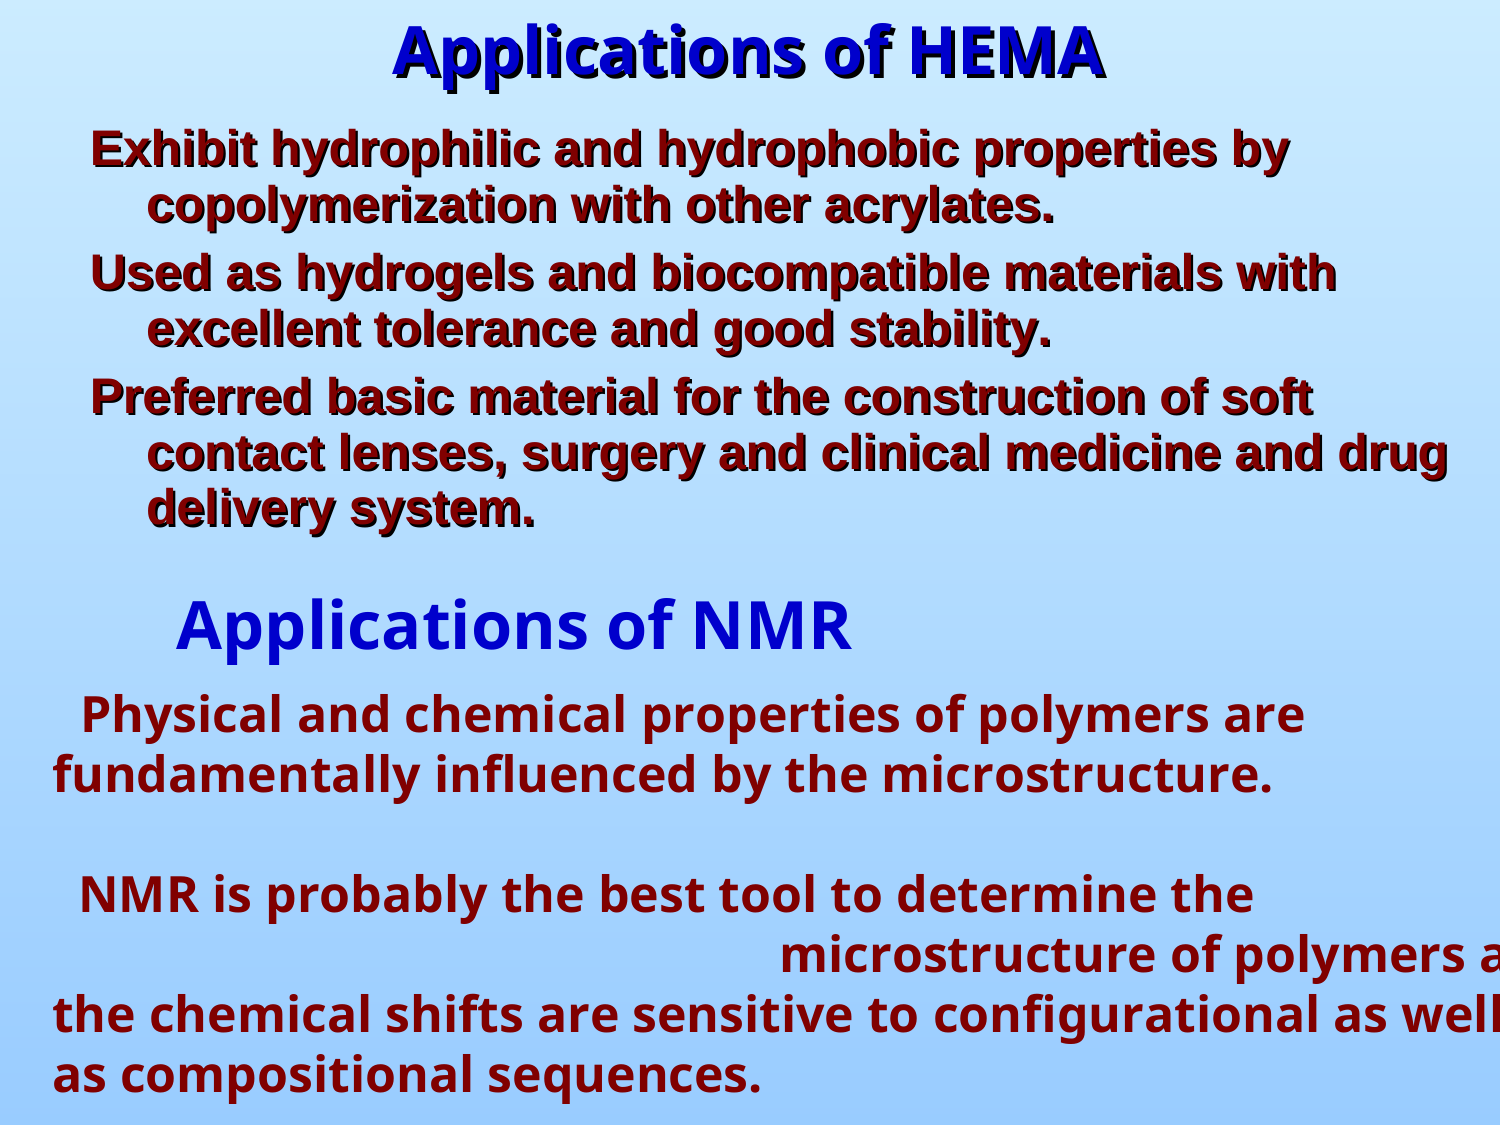

# Applications of HEMA
Exhibit hydrophilic and hydrophobic properties by copolymerization with other acrylates.
Used as hydrogels and biocompatible materials with excellent tolerance and good stability.
Preferred basic material for the construction of soft contact lenses, surgery and clinical medicine and drug delivery system.
 Applications of NMR
 Physical and chemical properties of polymers are fundamentally influenced by the microstructure.
 NMR is probably the best tool to determine the microstructure of polymers as the chemical shifts are sensitive to configurational as well as compositional sequences.